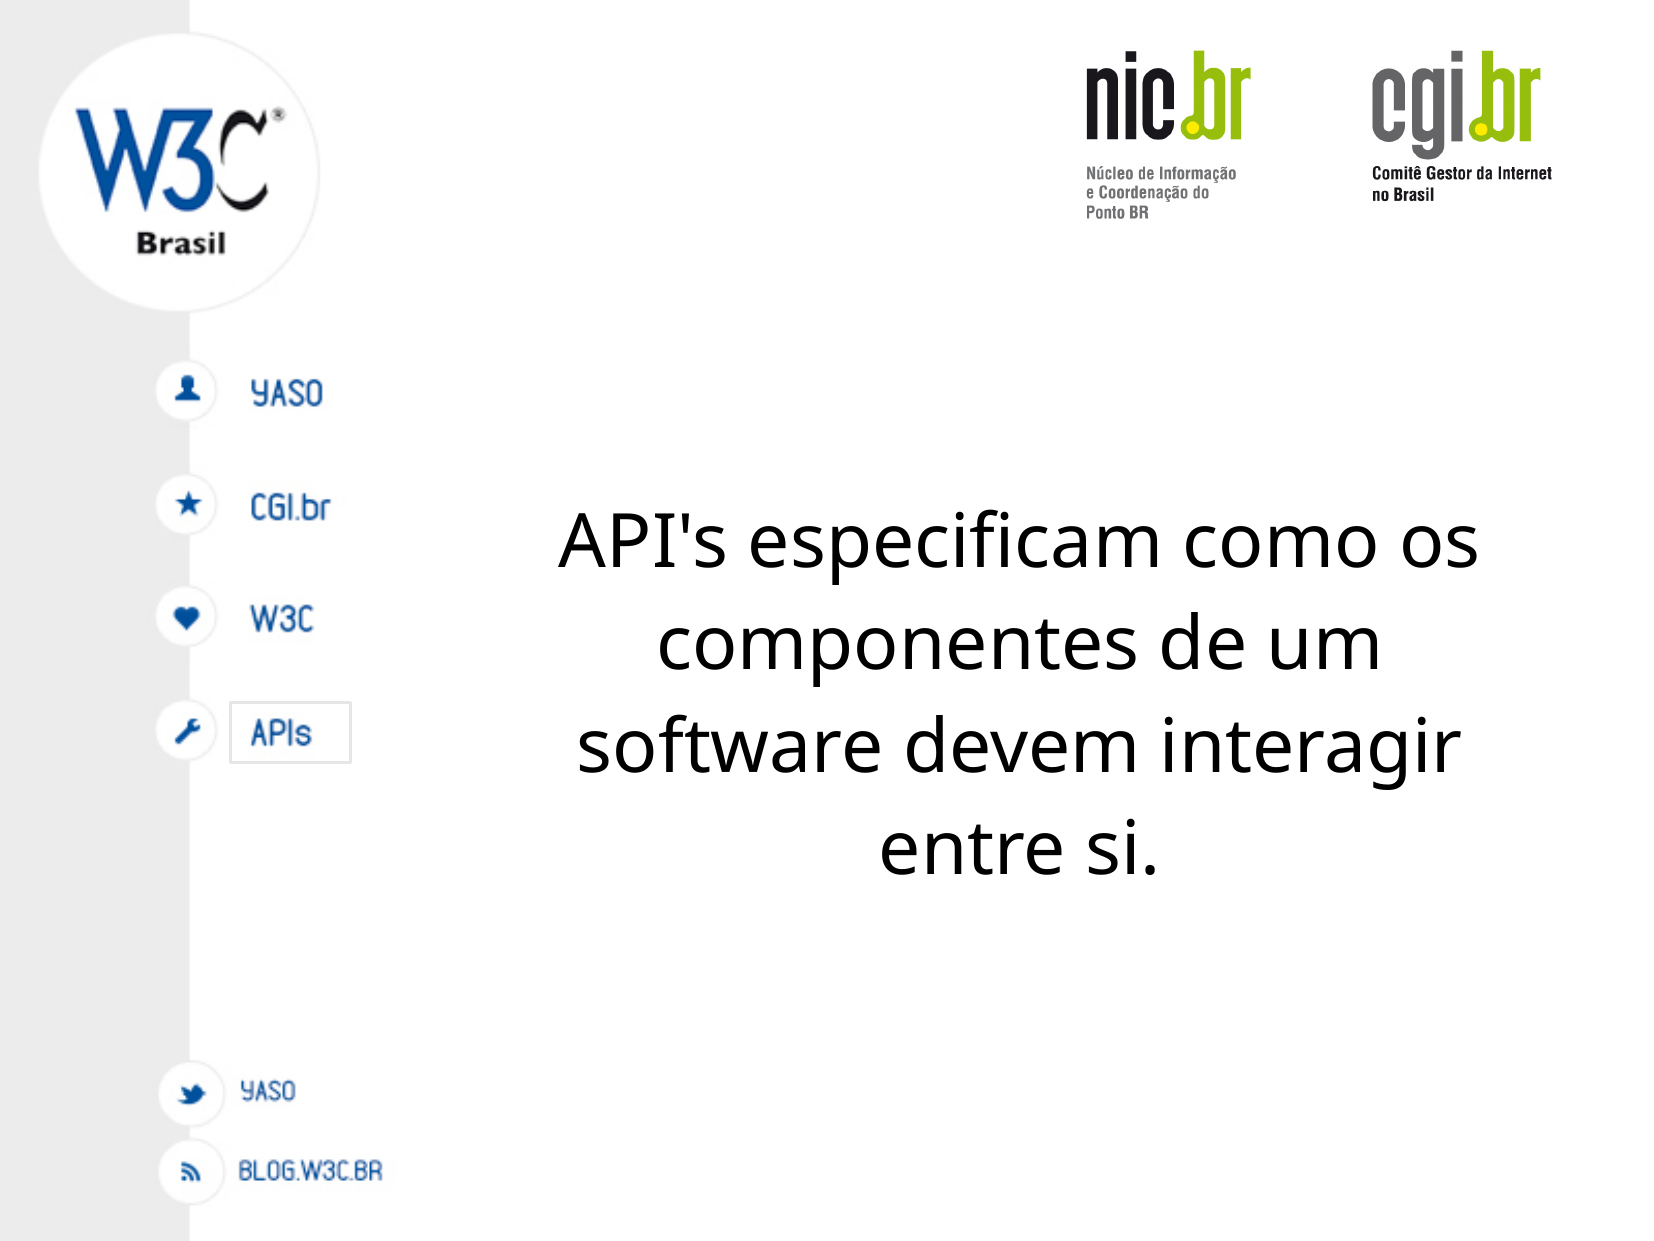

API's especificam como os componentes de um software devem interagir entre si.